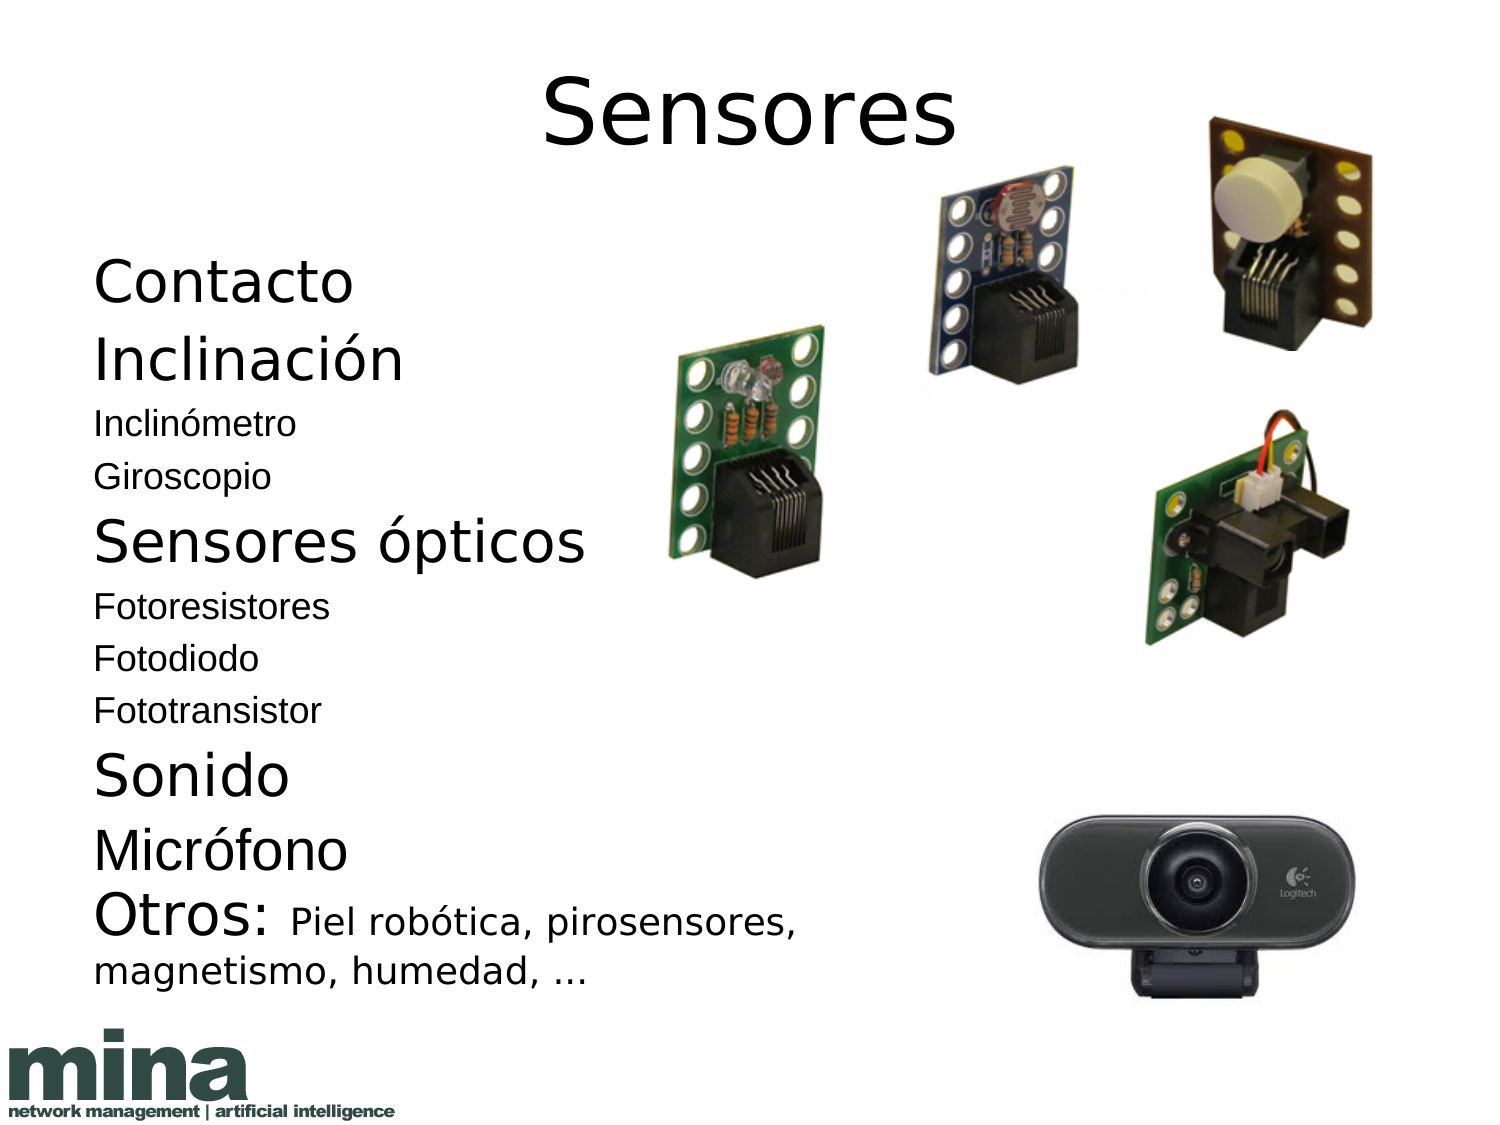

# Sensores
Contacto
Inclinación
Inclinómetro
Giroscopio
Sensores ópticos
Fotoresistores
Fotodiodo
Fototransistor
Sonido
Micrófono
Otros: Piel robótica, pirosensores,
magnetismo, humedad, ...